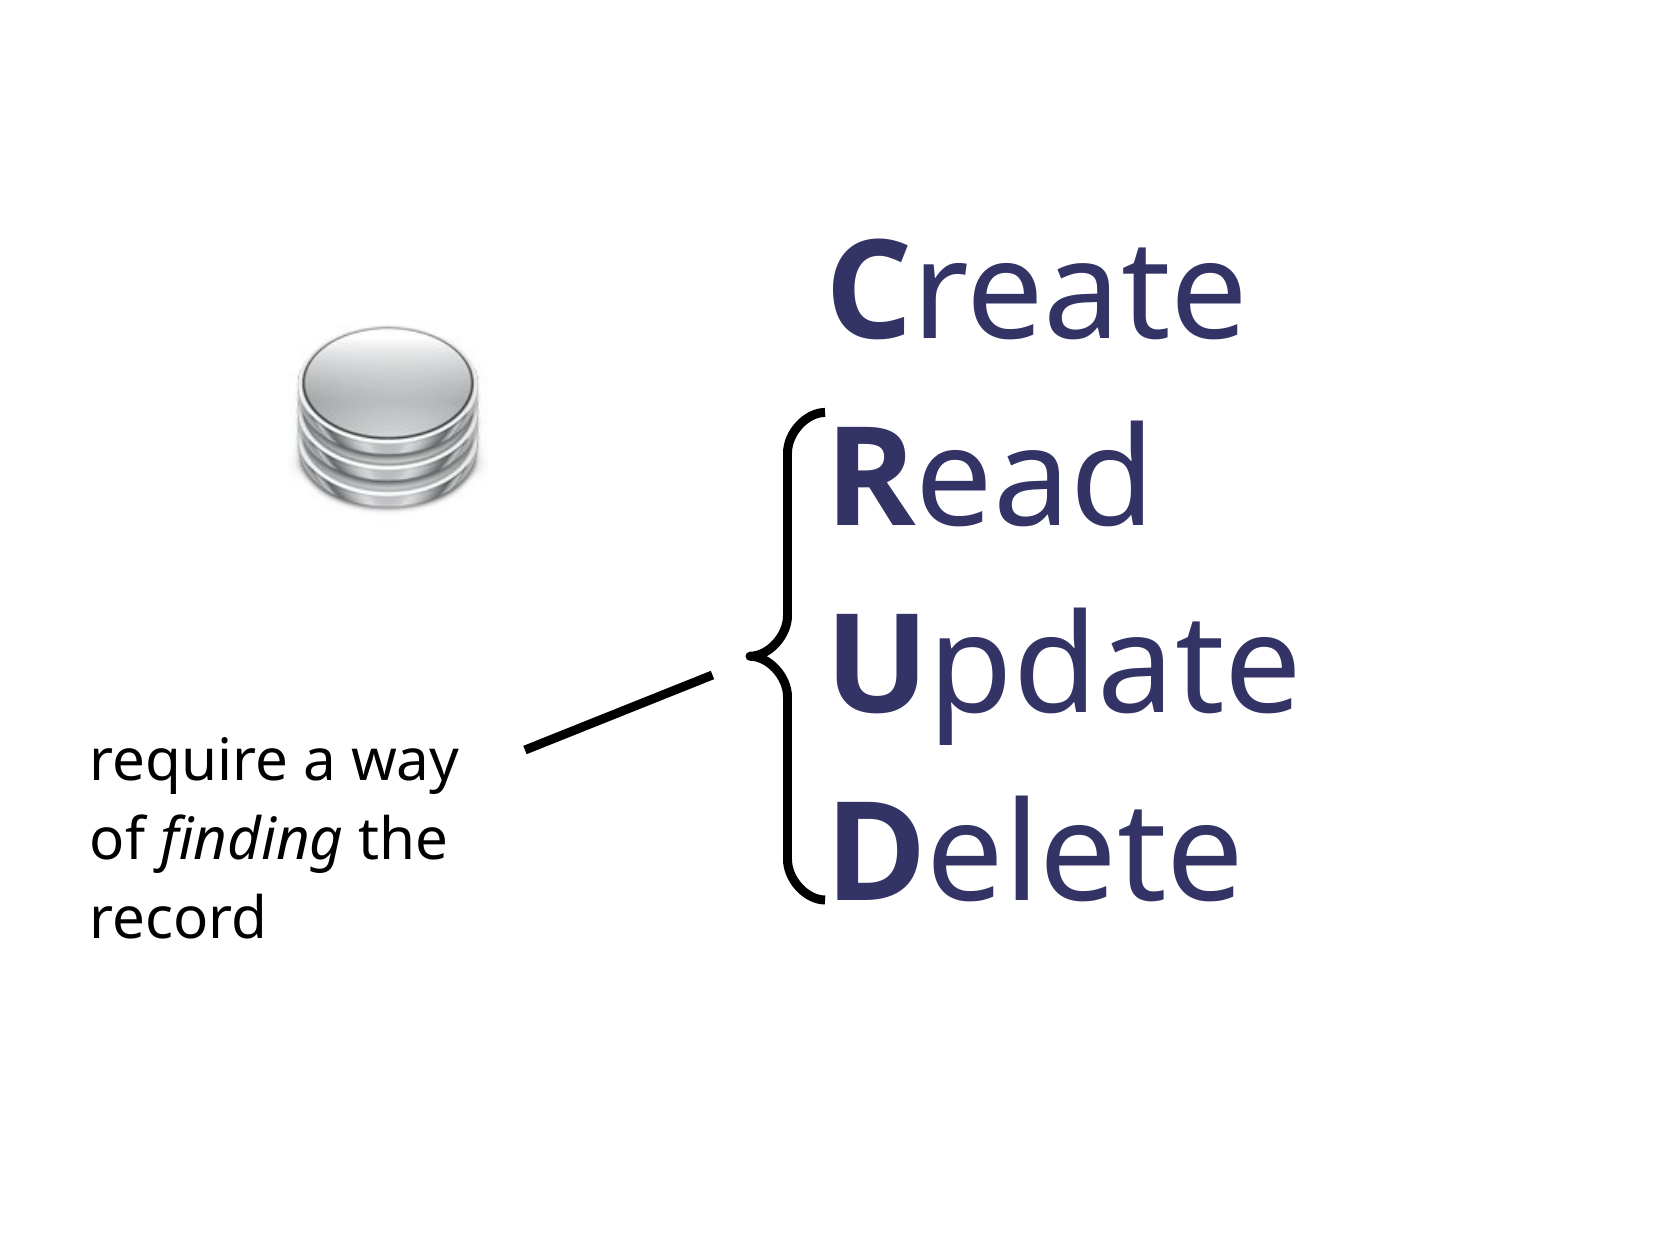

# Create Read Update Delete
require a way of finding the record